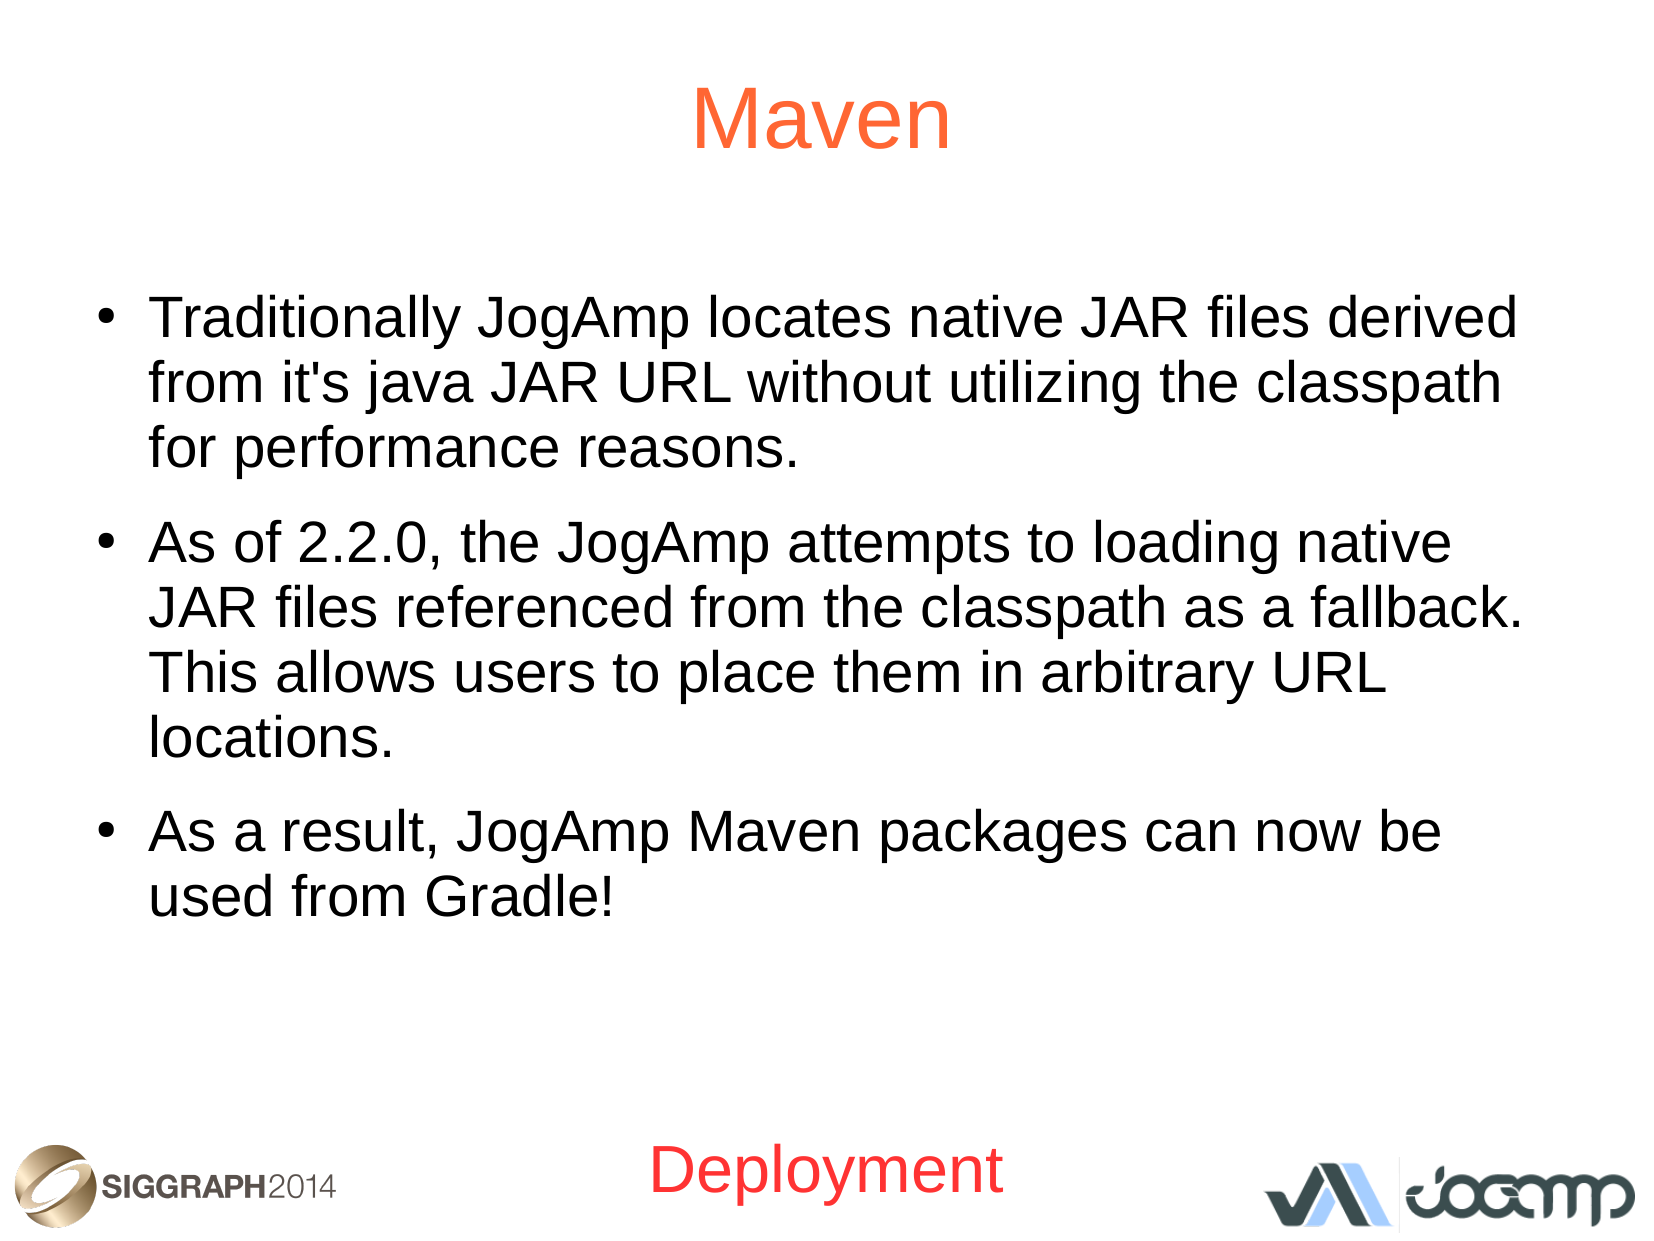

# Maven
Traditionally JogAmp locates native JAR files derived from it's java JAR URL without utilizing the classpath for performance reasons.
As of 2.2.0, the JogAmp attempts to loading native JAR files referenced from the classpath as a fallback. This allows users to place them in arbitrary URL locations.
As a result, JogAmp Maven packages can now be used from Gradle!
Deployment